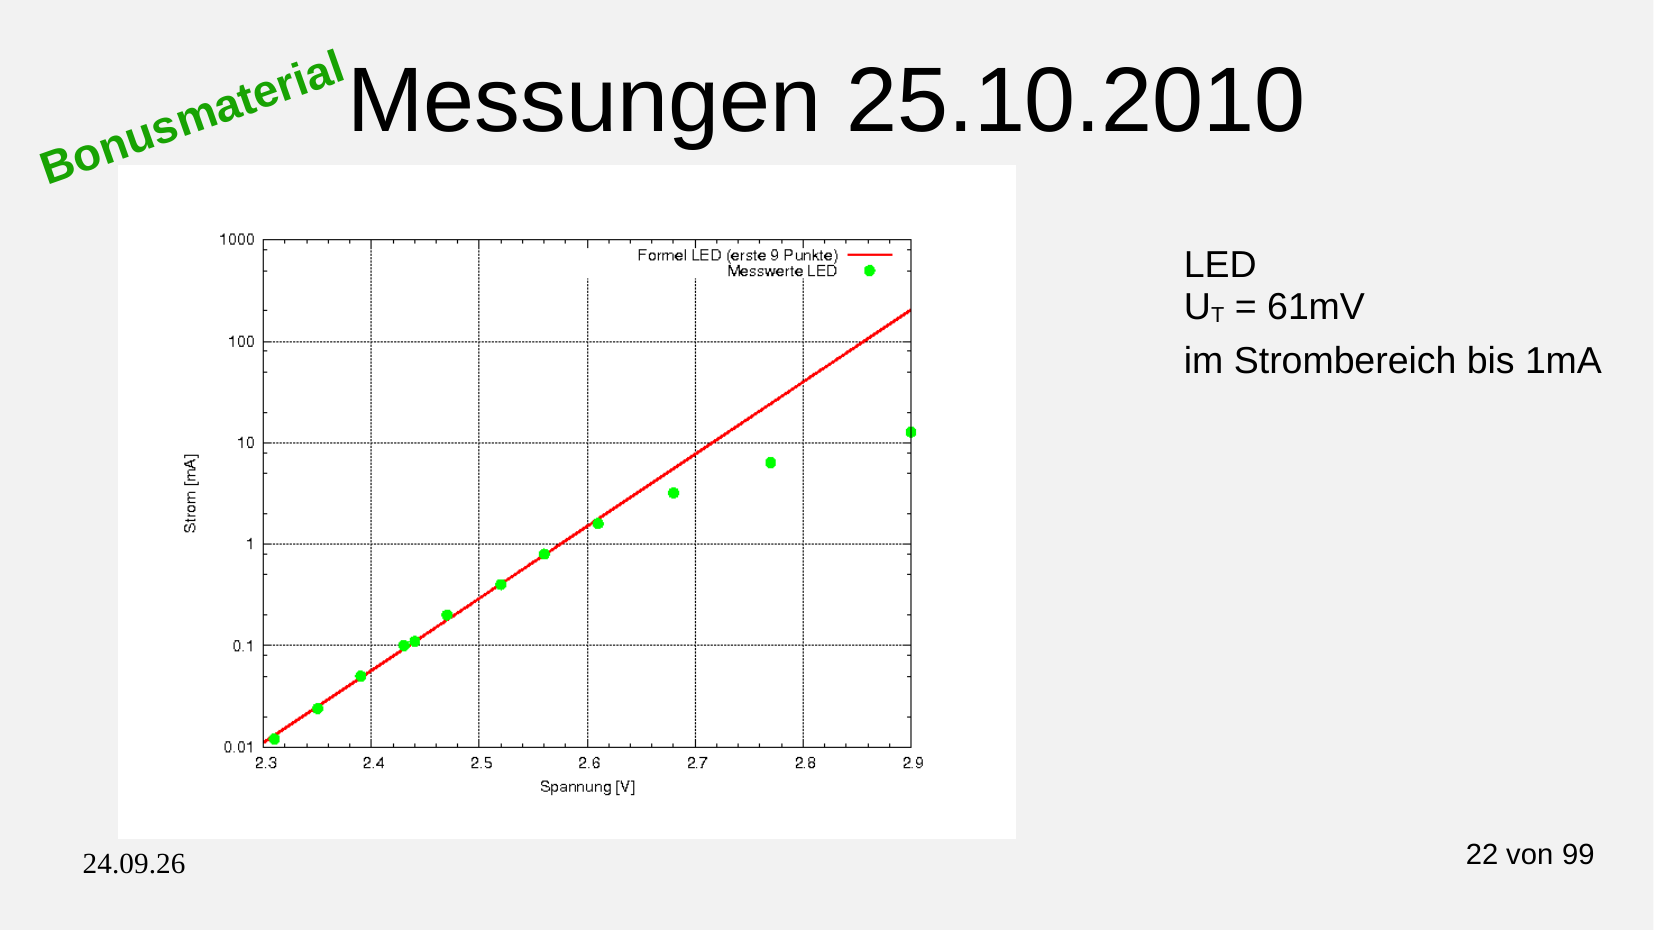

# Messungen 25.10.2010
LED
UT = 61mV
im Strombereich bis 1mA
22